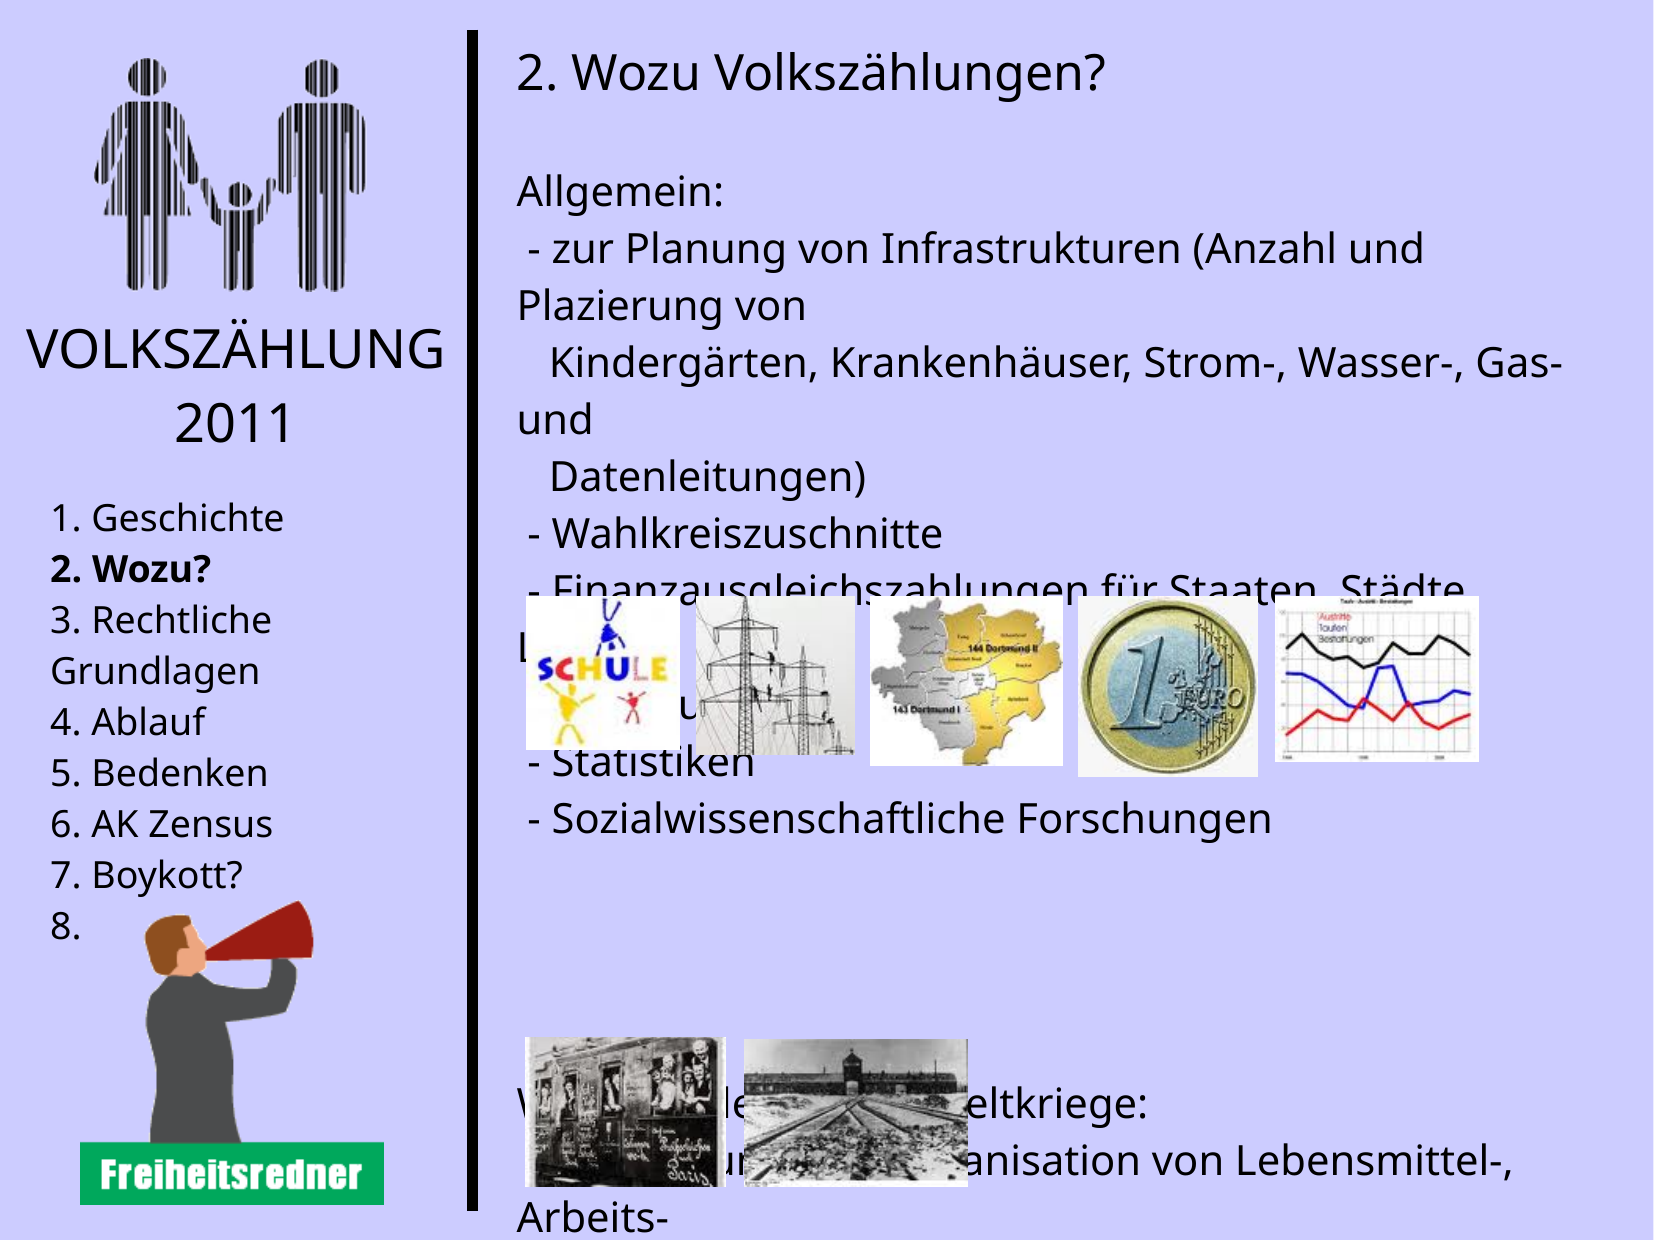

2. Wozu Volkszählungen?
Allgemein:
 - zur Planung von Infrastrukturen (Anzahl und Plazierung von
 Kindergärten, Krankenhäuser, Strom-, Wasser-, Gas- und
 Datenleitungen)
 - Wahlkreiszuschnitte
 - Finanzausgleichszahlungen für Staaten, Städte, Länder,
 Kommunen
 - Statistiken
 - Sozialwissenschaftliche Forschungen
Während der letzten Weltkriege:
 - zur Planung und Organisation von Lebensmittel-, Arbeits-
 kraft- und Produktionsressourcen
 - zur Erfassung und gezielten Deportation und Ermordung
 von bestimmten Bevölkerungsgruppen
VOLKSZÄHLUNG
2011
1. Geschichte
2. Wozu?
3. Rechtliche Grundlagen
4. Ablauf
5. Bedenken
6. AK Zensus
7. Boykott?
8. Ausblick